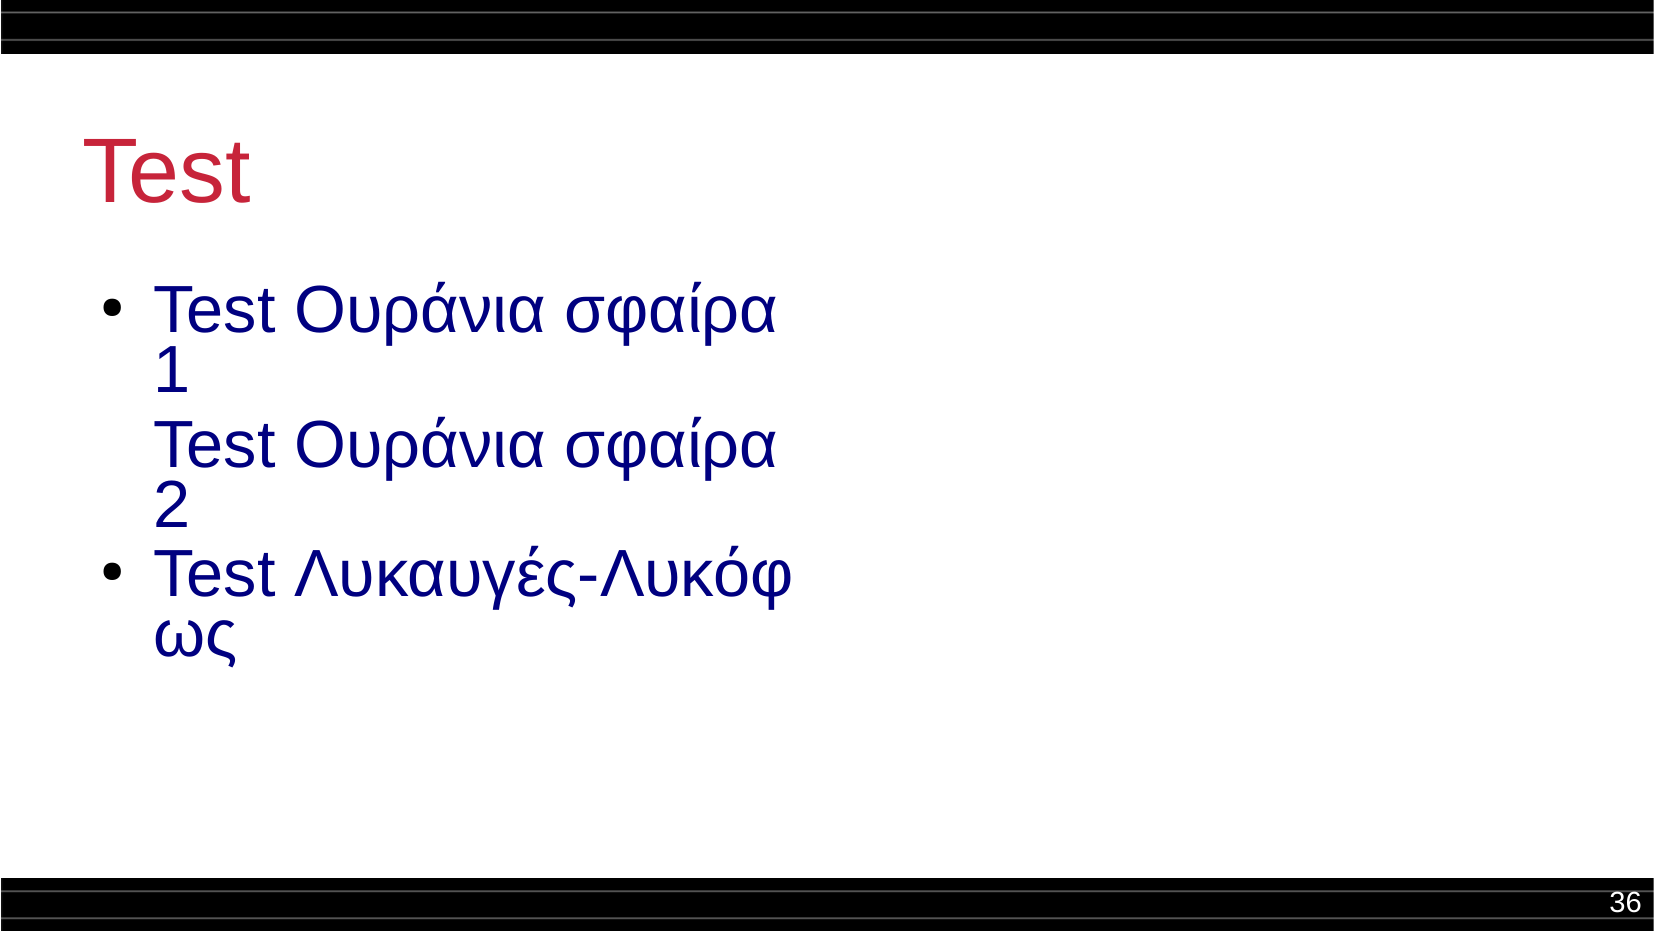

# Test
Test Ουράνια σφαίρα 1Test Ουράνια σφαίρα 2
Test Λυκαυγές-Λυκόφως